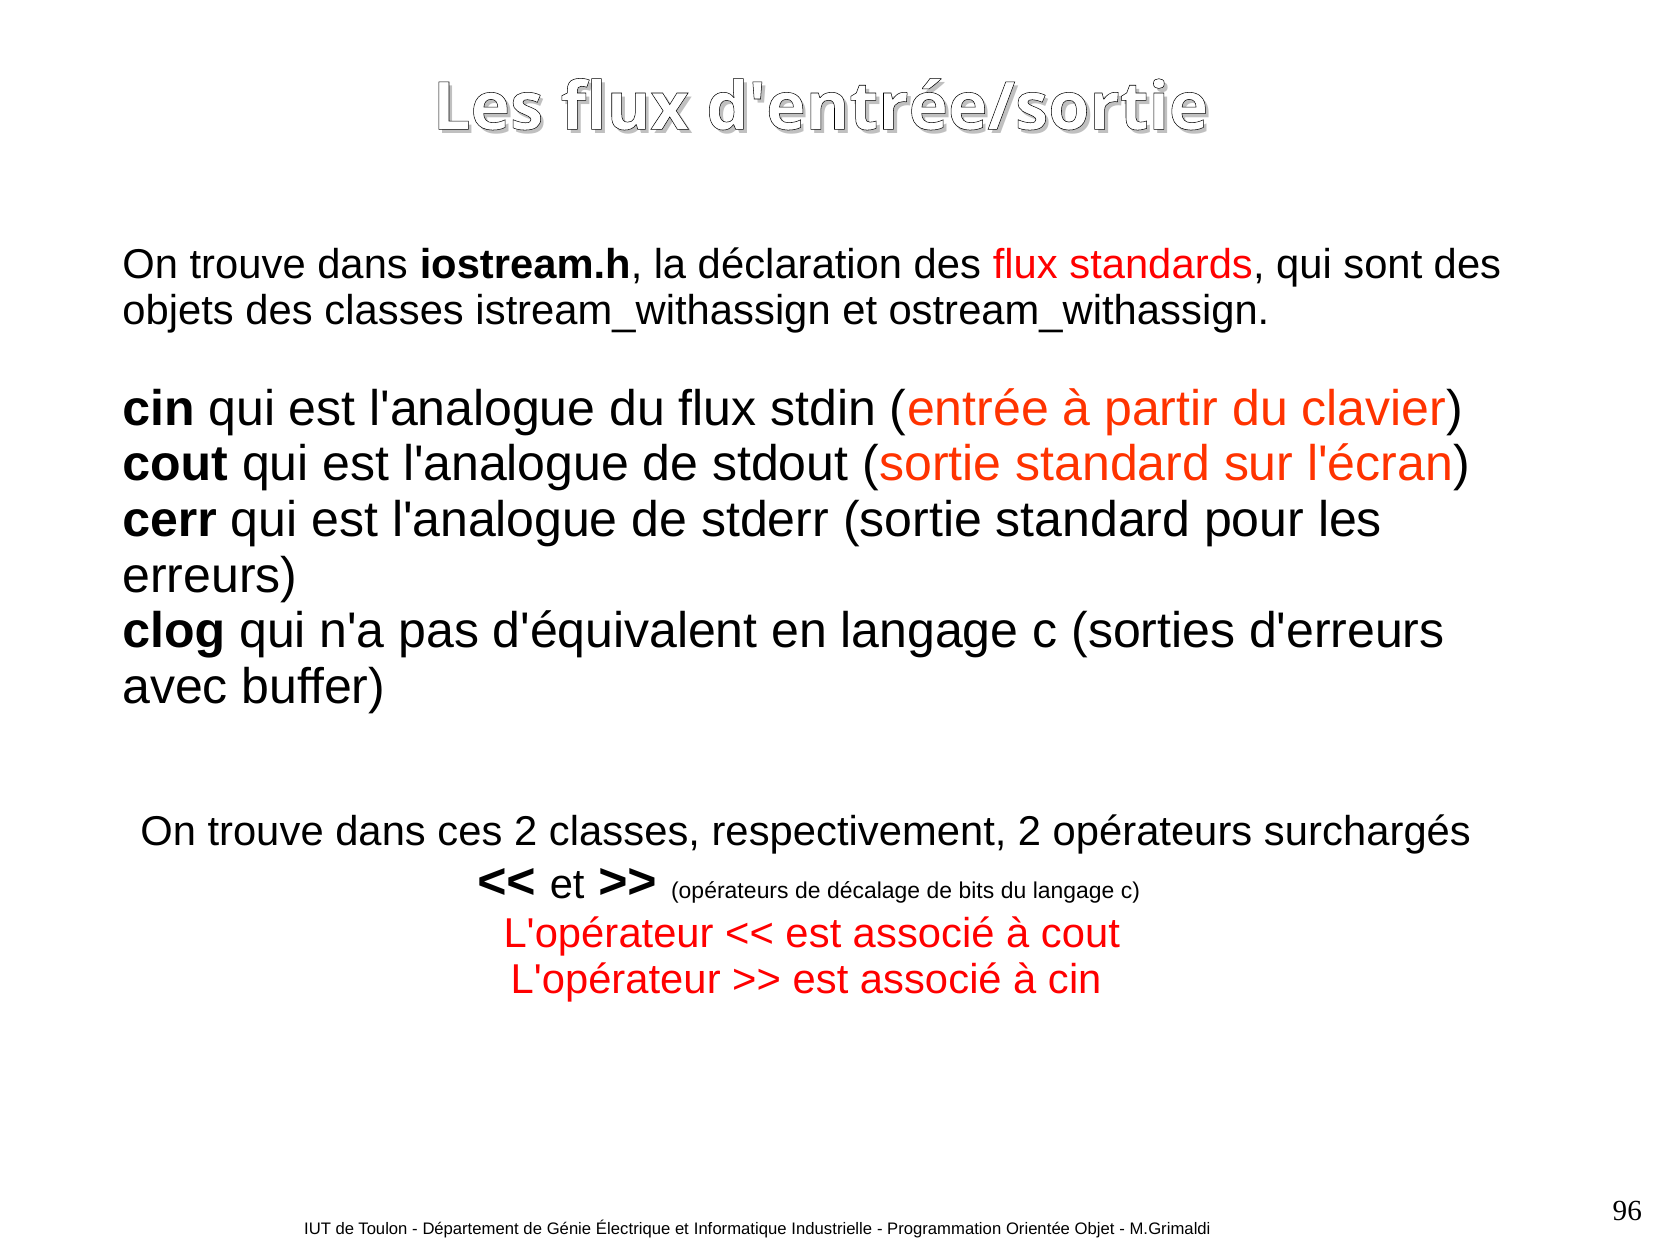

# Les flux d'entrée/sortie
On trouve dans iostream.h, la déclaration des flux standards, qui sont des objets des classes istream_withassign et ostream_withassign.
cin qui est l'analogue du flux stdin (entrée à partir du clavier)
cout qui est l'analogue de stdout (sortie standard sur l'écran)
cerr qui est l'analogue de stderr (sortie standard pour les erreurs)
clog qui n'a pas d'équivalent en langage c (sorties d'erreurs avec buffer)
On trouve dans ces 2 classes, respectivement, 2 opérateurs surchargés
<< et >> (opérateurs de décalage de bits du langage c)
L'opérateur << est associé à cout
L'opérateur >> est associé à cin